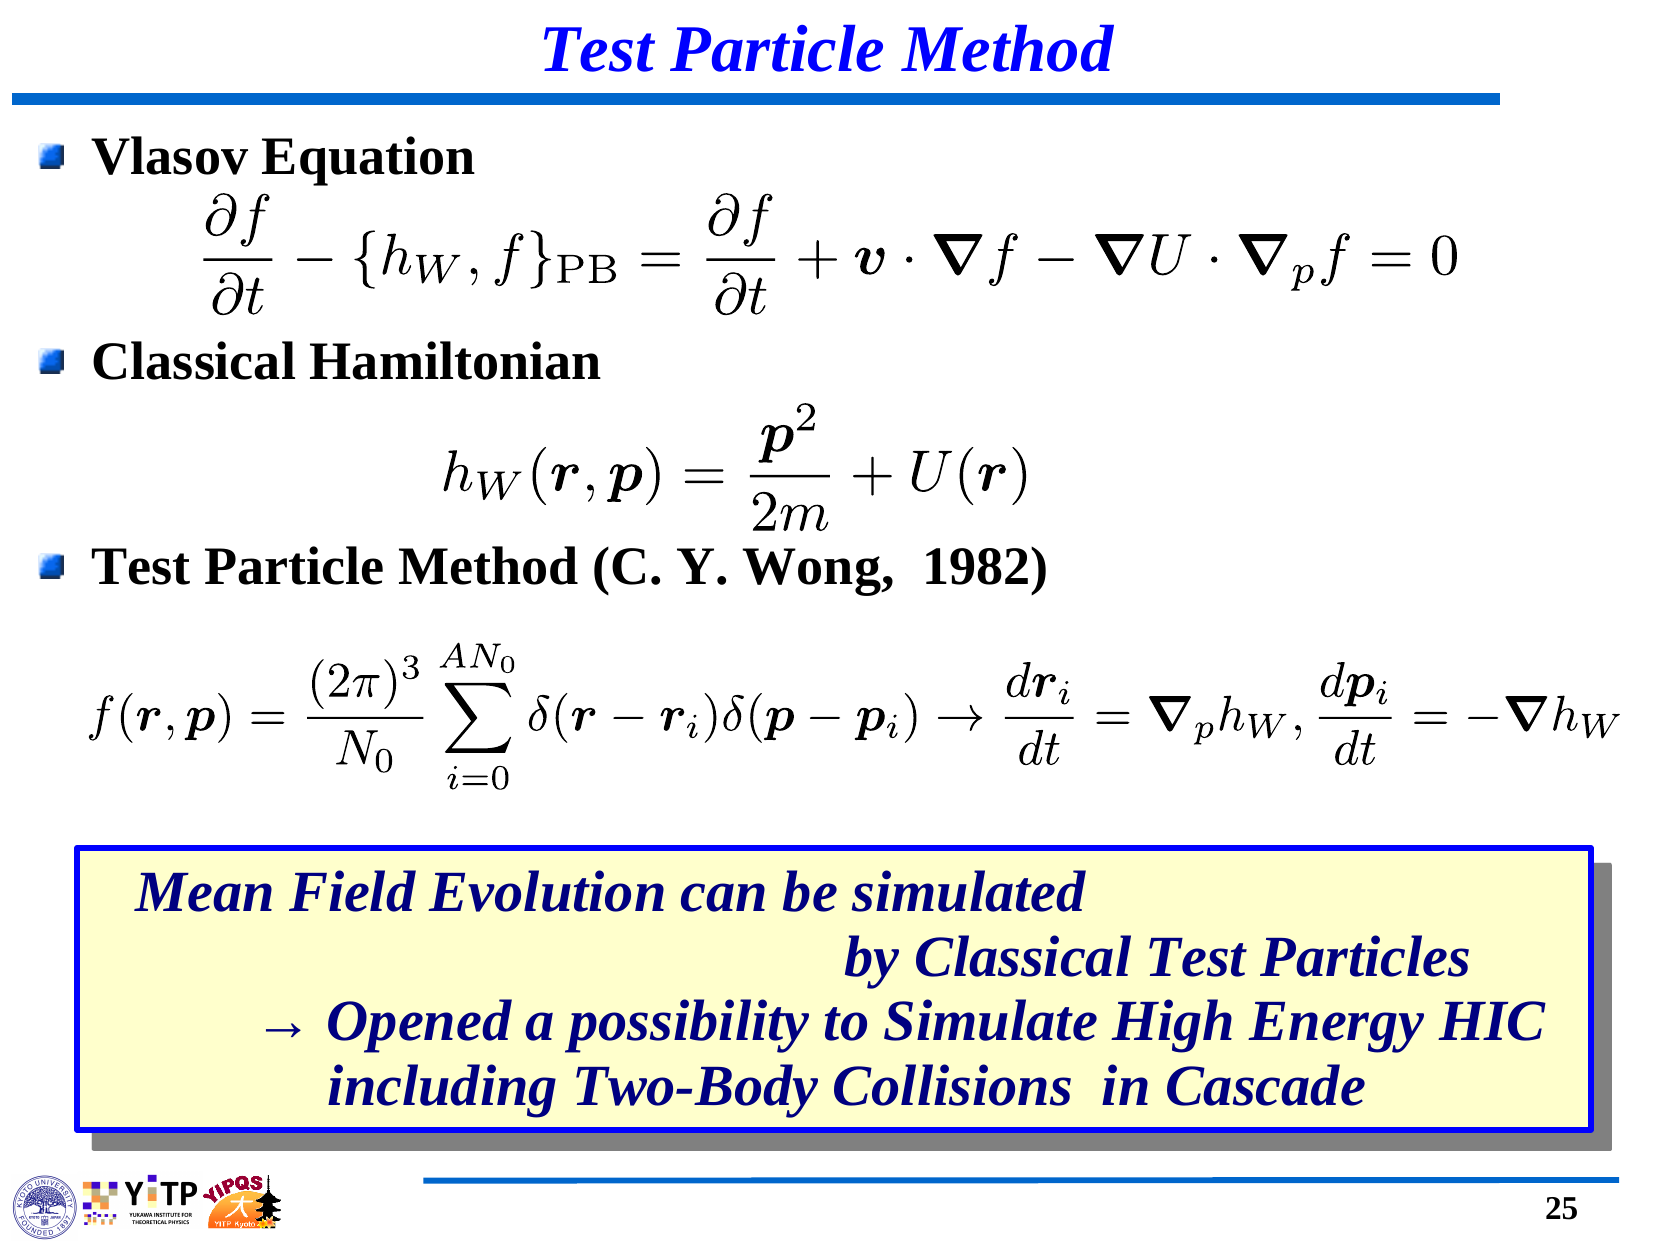

# Test Particle Method
Vlasov Equation
Classical Hamiltonian
Test Particle Method (C. Y. Wong, 1982)
 Mean Field Evolution can be simulated
										by Classical Test Particles
		→ Opened a possibility to Simulate High Energy HIC
			including Two-Body Collisions in Cascade